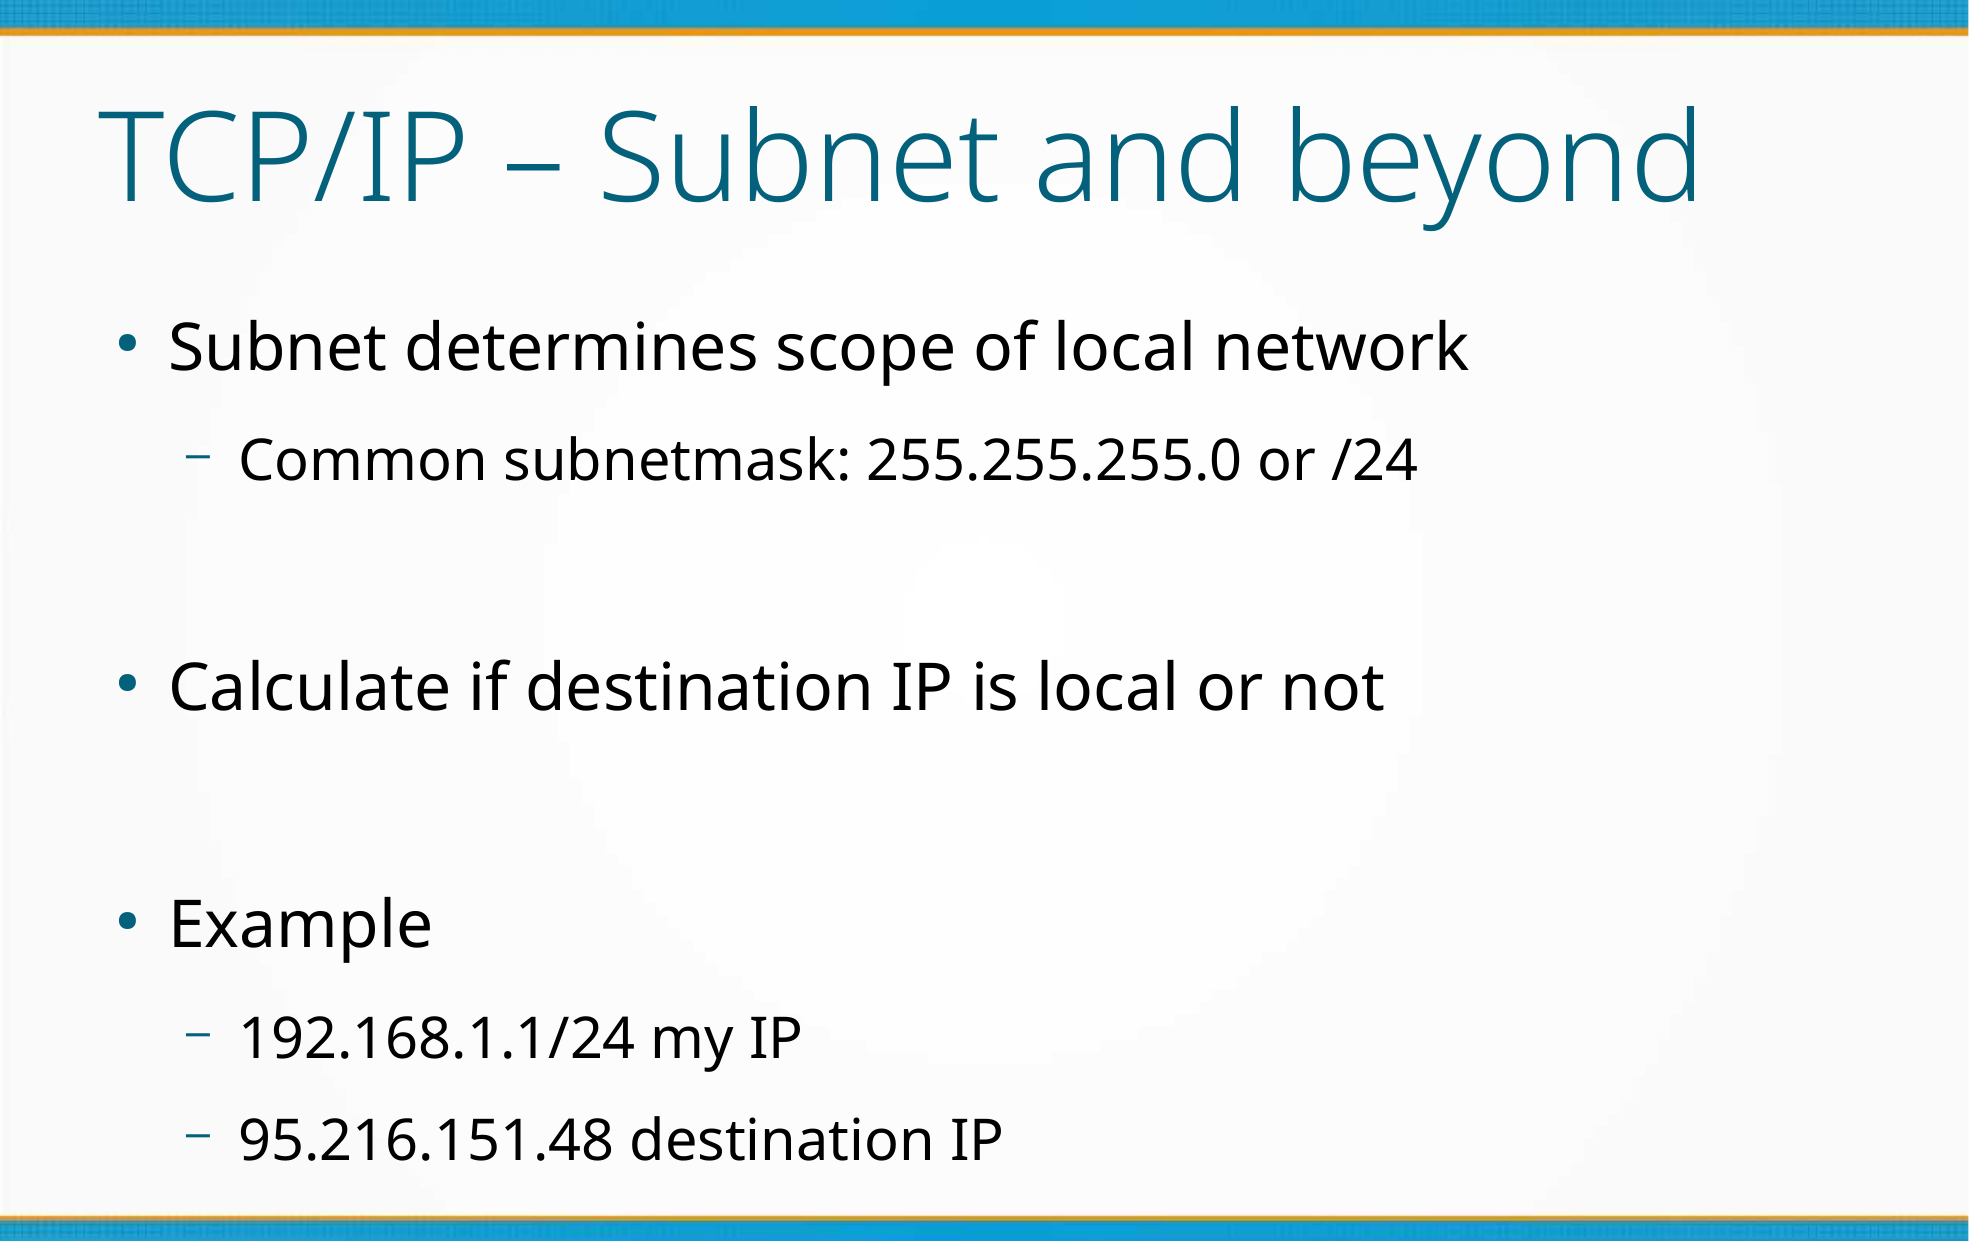

# TCP/IP – Subnet and beyond
Subnet determines scope of local network
Common subnetmask: 255.255.255.0 or /24
Calculate if destination IP is local or not
Example
192.168.1.1/24 my IP
95.216.151.48 destination IP